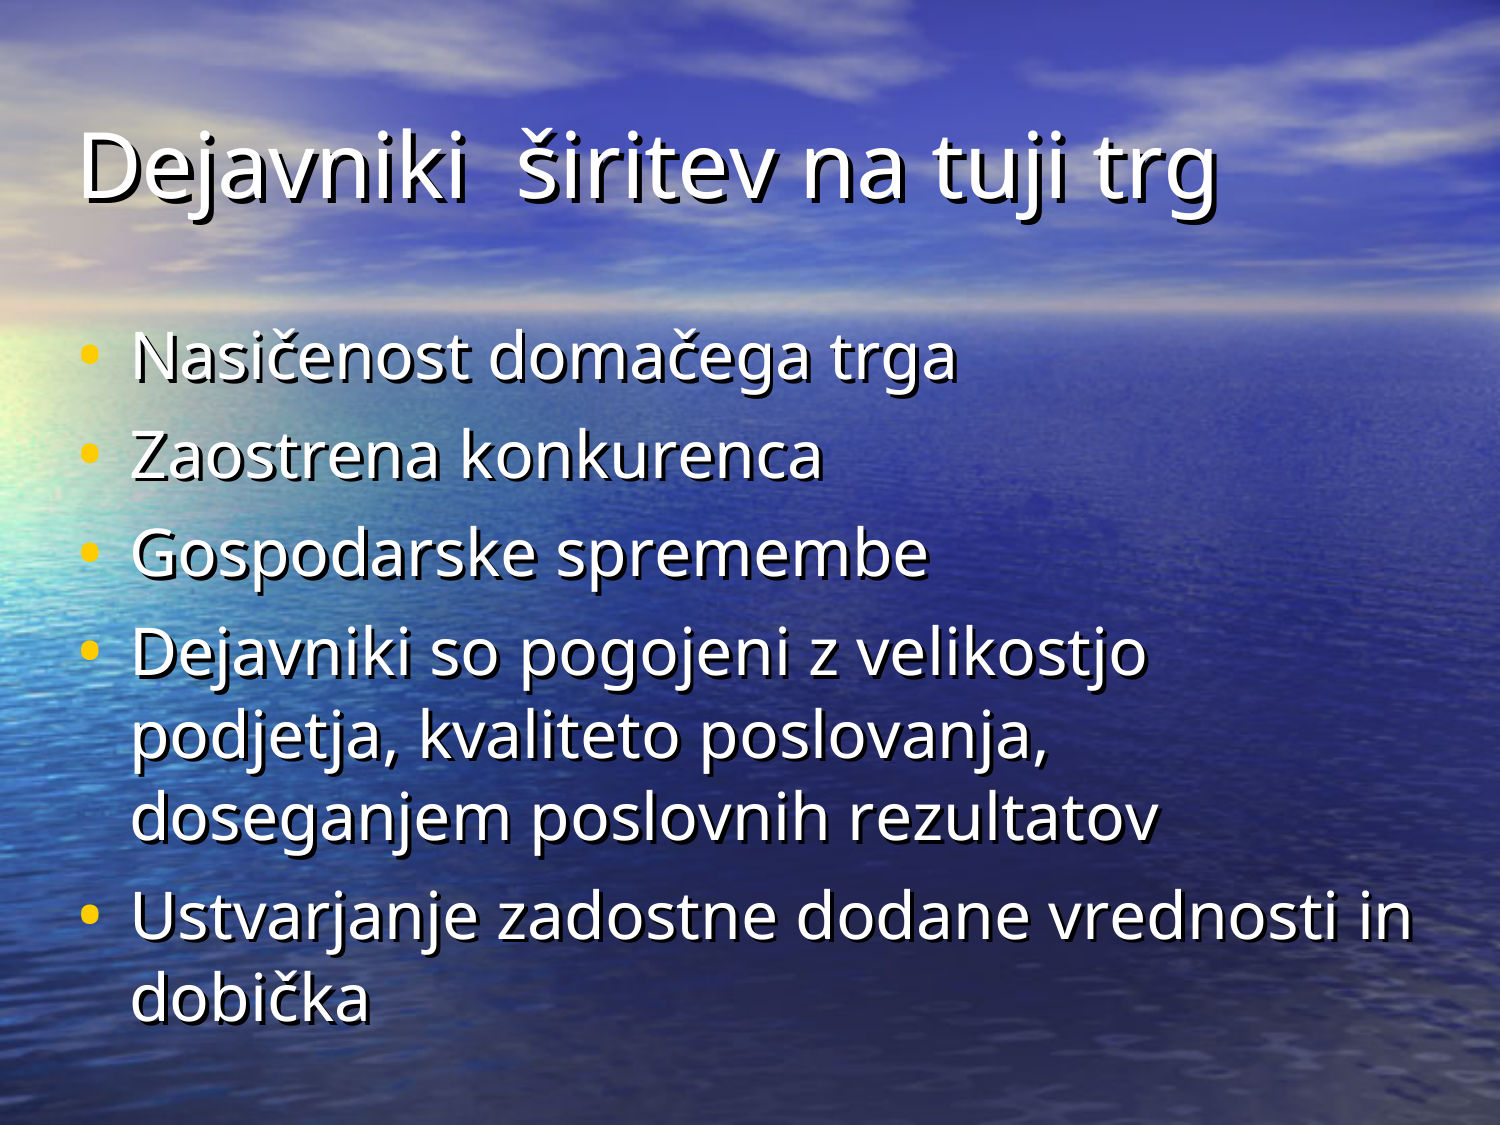

# Dejavniki širitev na tuji trg
Nasičenost domačega trga
Zaostrena konkurenca
Gospodarske spremembe
Dejavniki so pogojeni z velikostjo podjetja, kvaliteto poslovanja, doseganjem poslovnih rezultatov
Ustvarjanje zadostne dodane vrednosti in dobička